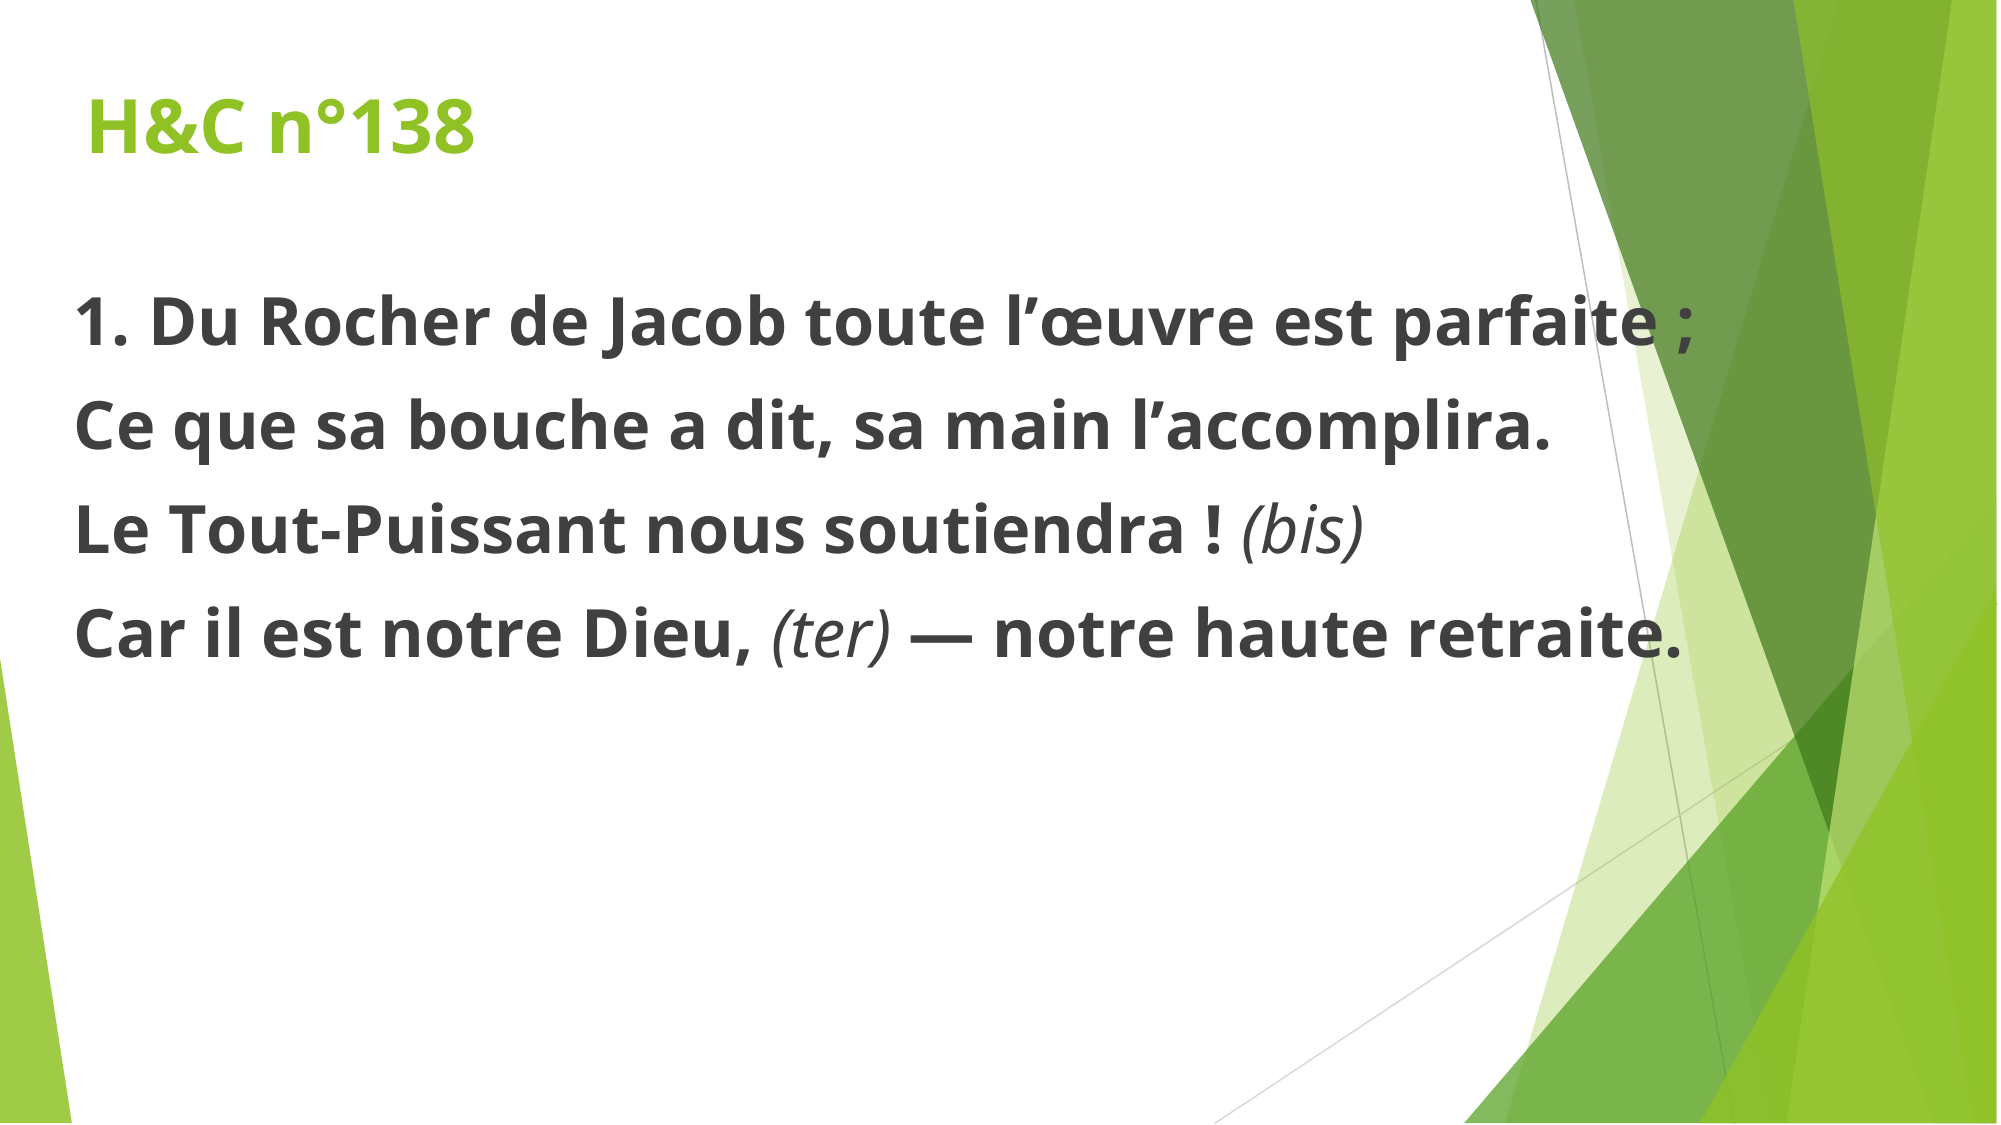

H&C n°138
1. Du Rocher de Jacob toute l’œuvre est parfaite ;
Ce que sa bouche a dit, sa main l’accomplira.
Le Tout-Puissant nous soutiendra ! (bis)
Car il est notre Dieu, (ter) — notre haute retraite.